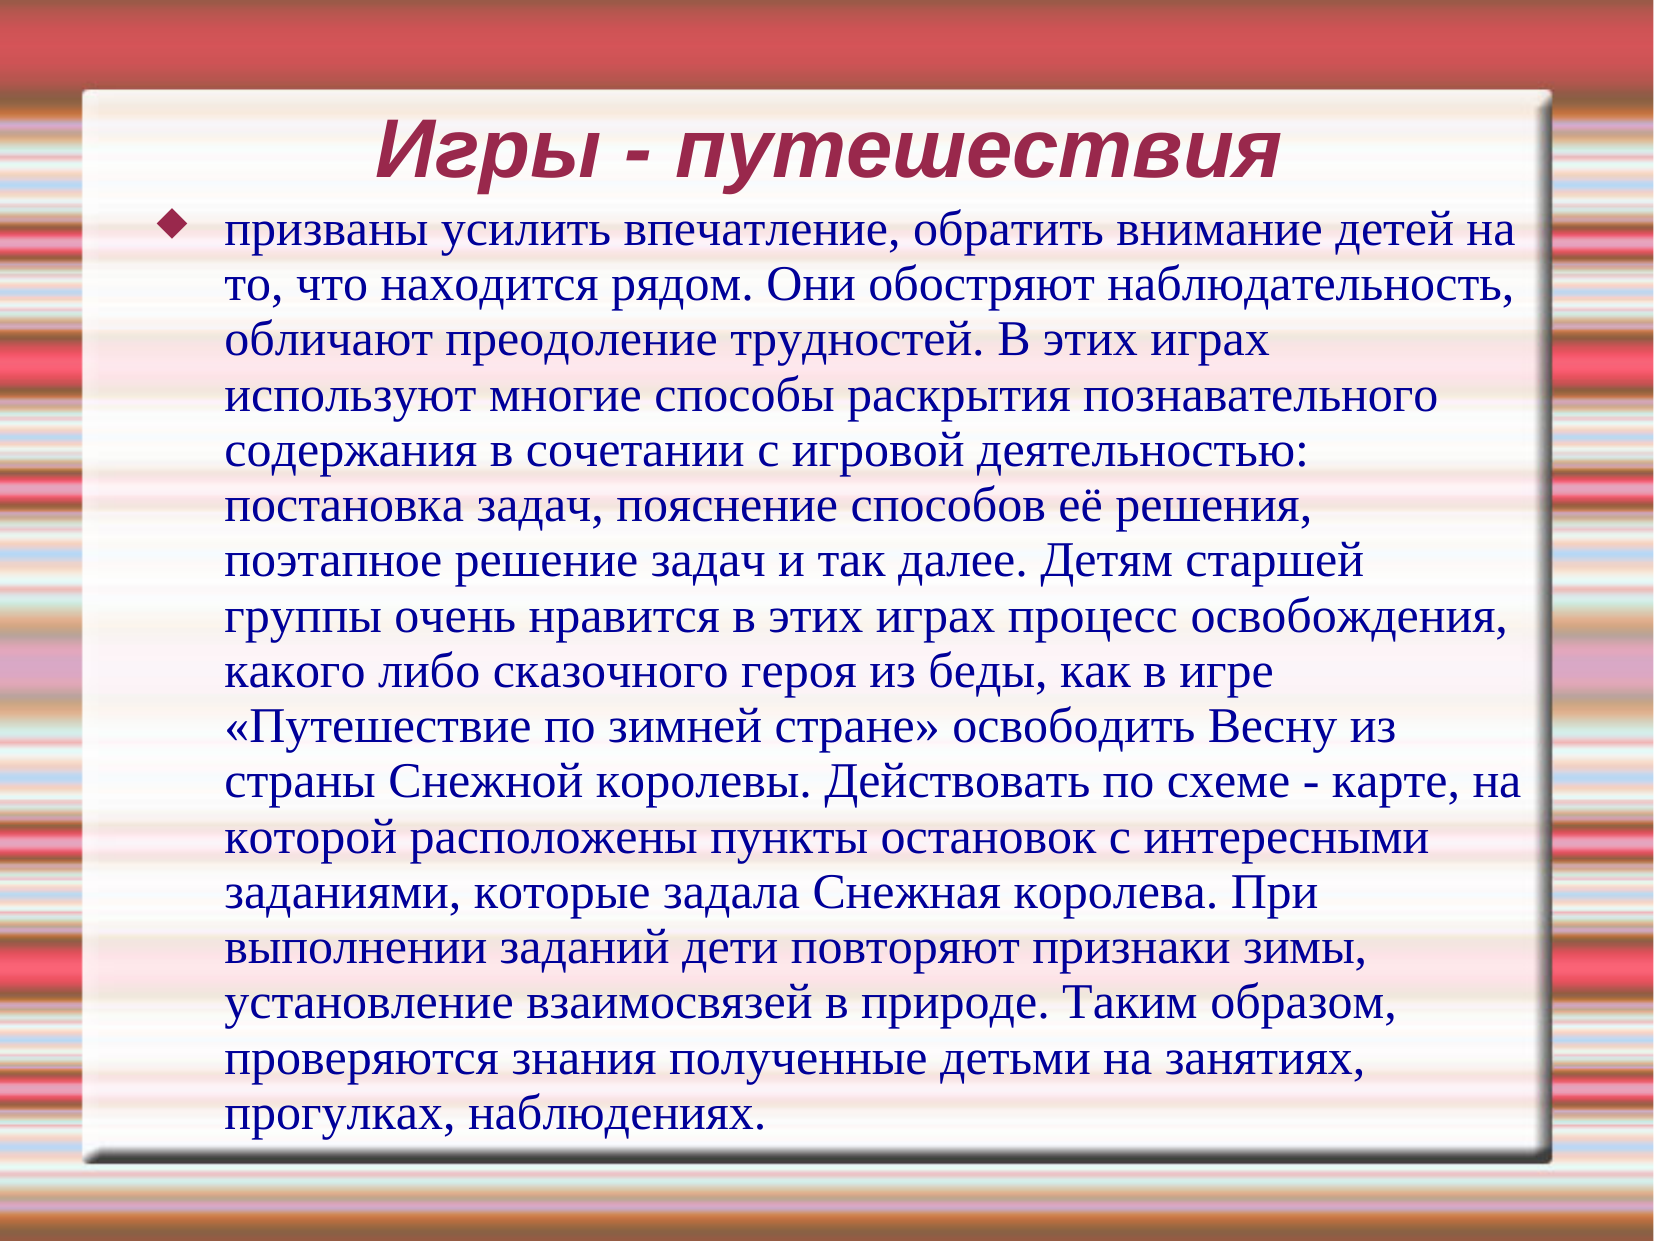

# Игры - путешествия
призваны усилить впечатление, обратить внимание детей на то, что находится рядом. Они обостряют наблюдательность, обличают преодоление трудностей. В этих играх используют многие способы раскрытия познавательного содержания в сочетании с игровой деятельностью: постановка задач, пояснение способов её решения, поэтапное решение задач и так далее. Детям старшей группы очень нравится в этих играх процесс освобождения, какого либо сказочного героя из беды, как в игре «Путешествие по зимней стране» освободить Весну из страны Снежной королевы. Действовать по схеме - карте, на которой расположены пункты остановок с интересными заданиями, которые задала Снежная королева. При выполнении заданий дети повторяют признаки зимы, установление взаимосвязей в природе. Таким образом, проверяются знания полученные детьми на занятиях, прогулках, наблюдениях.